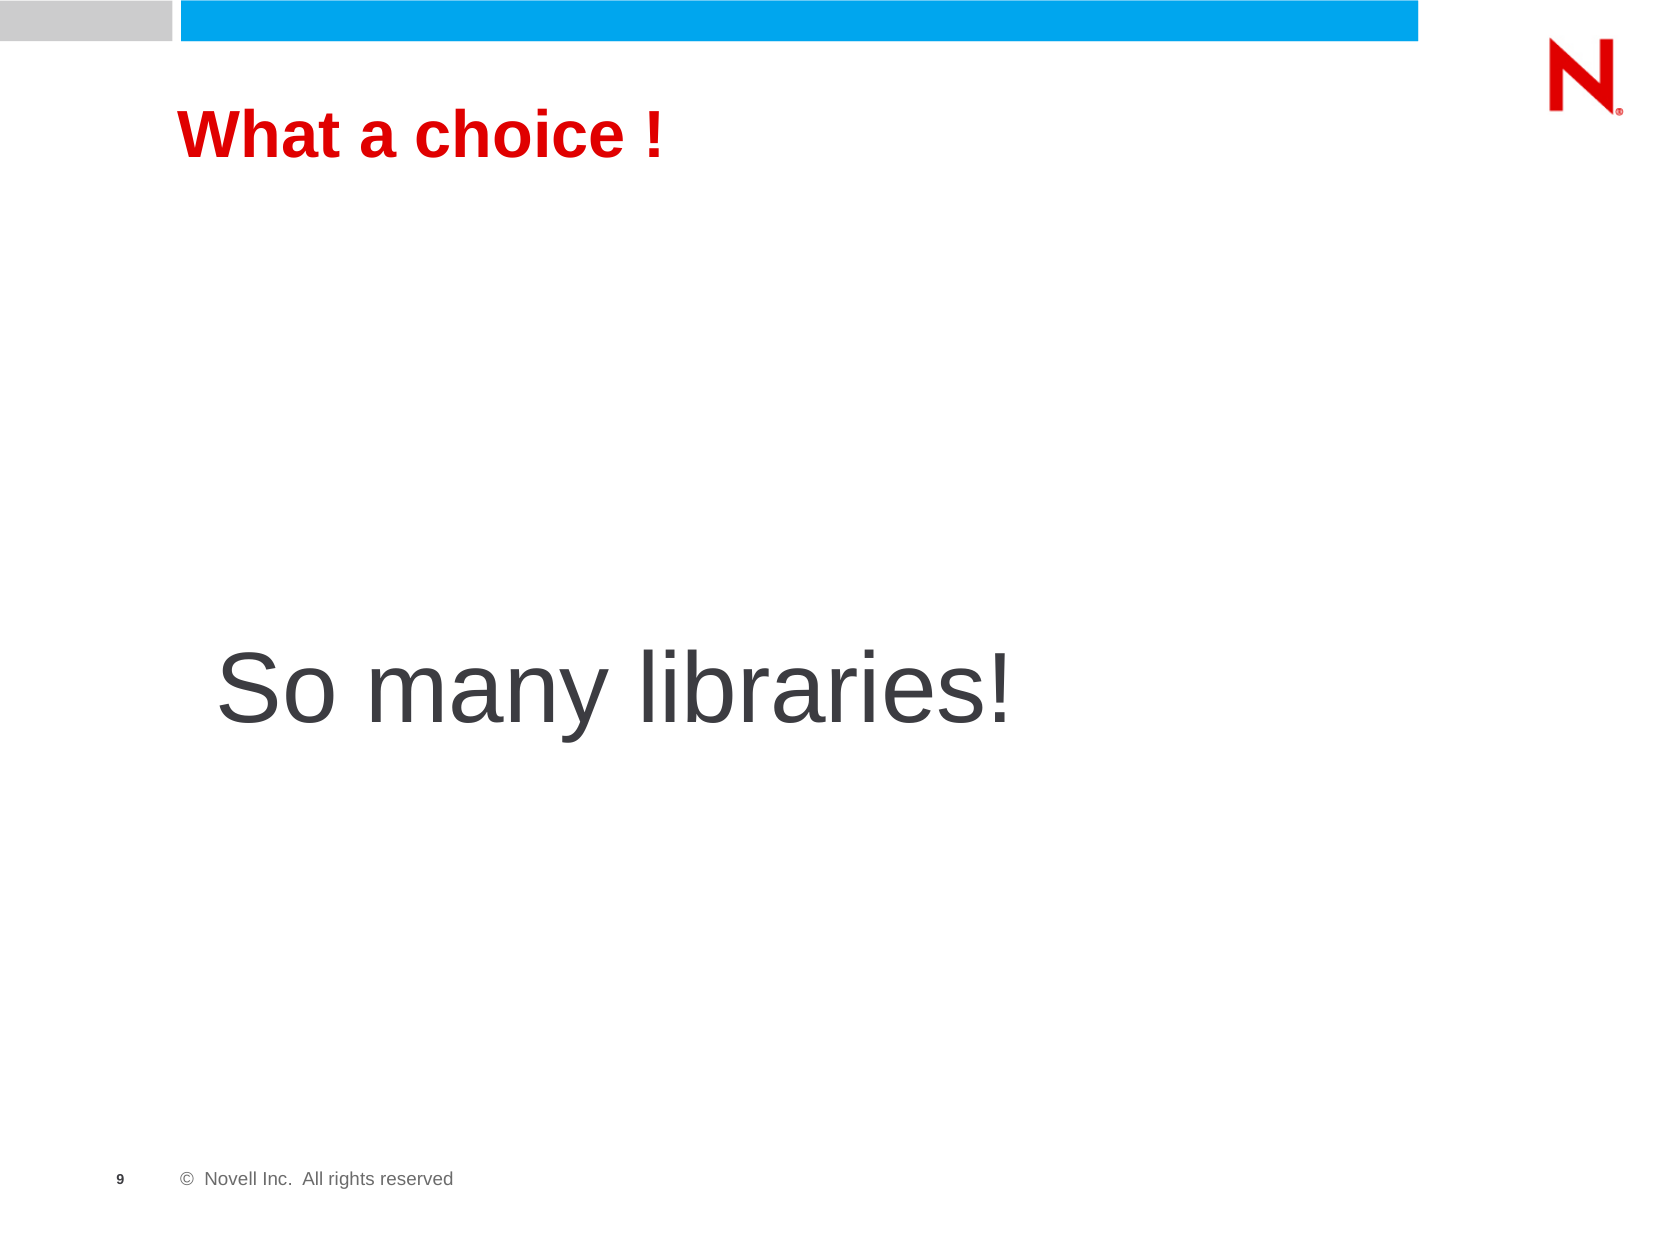

# What a choice !
So many libraries!